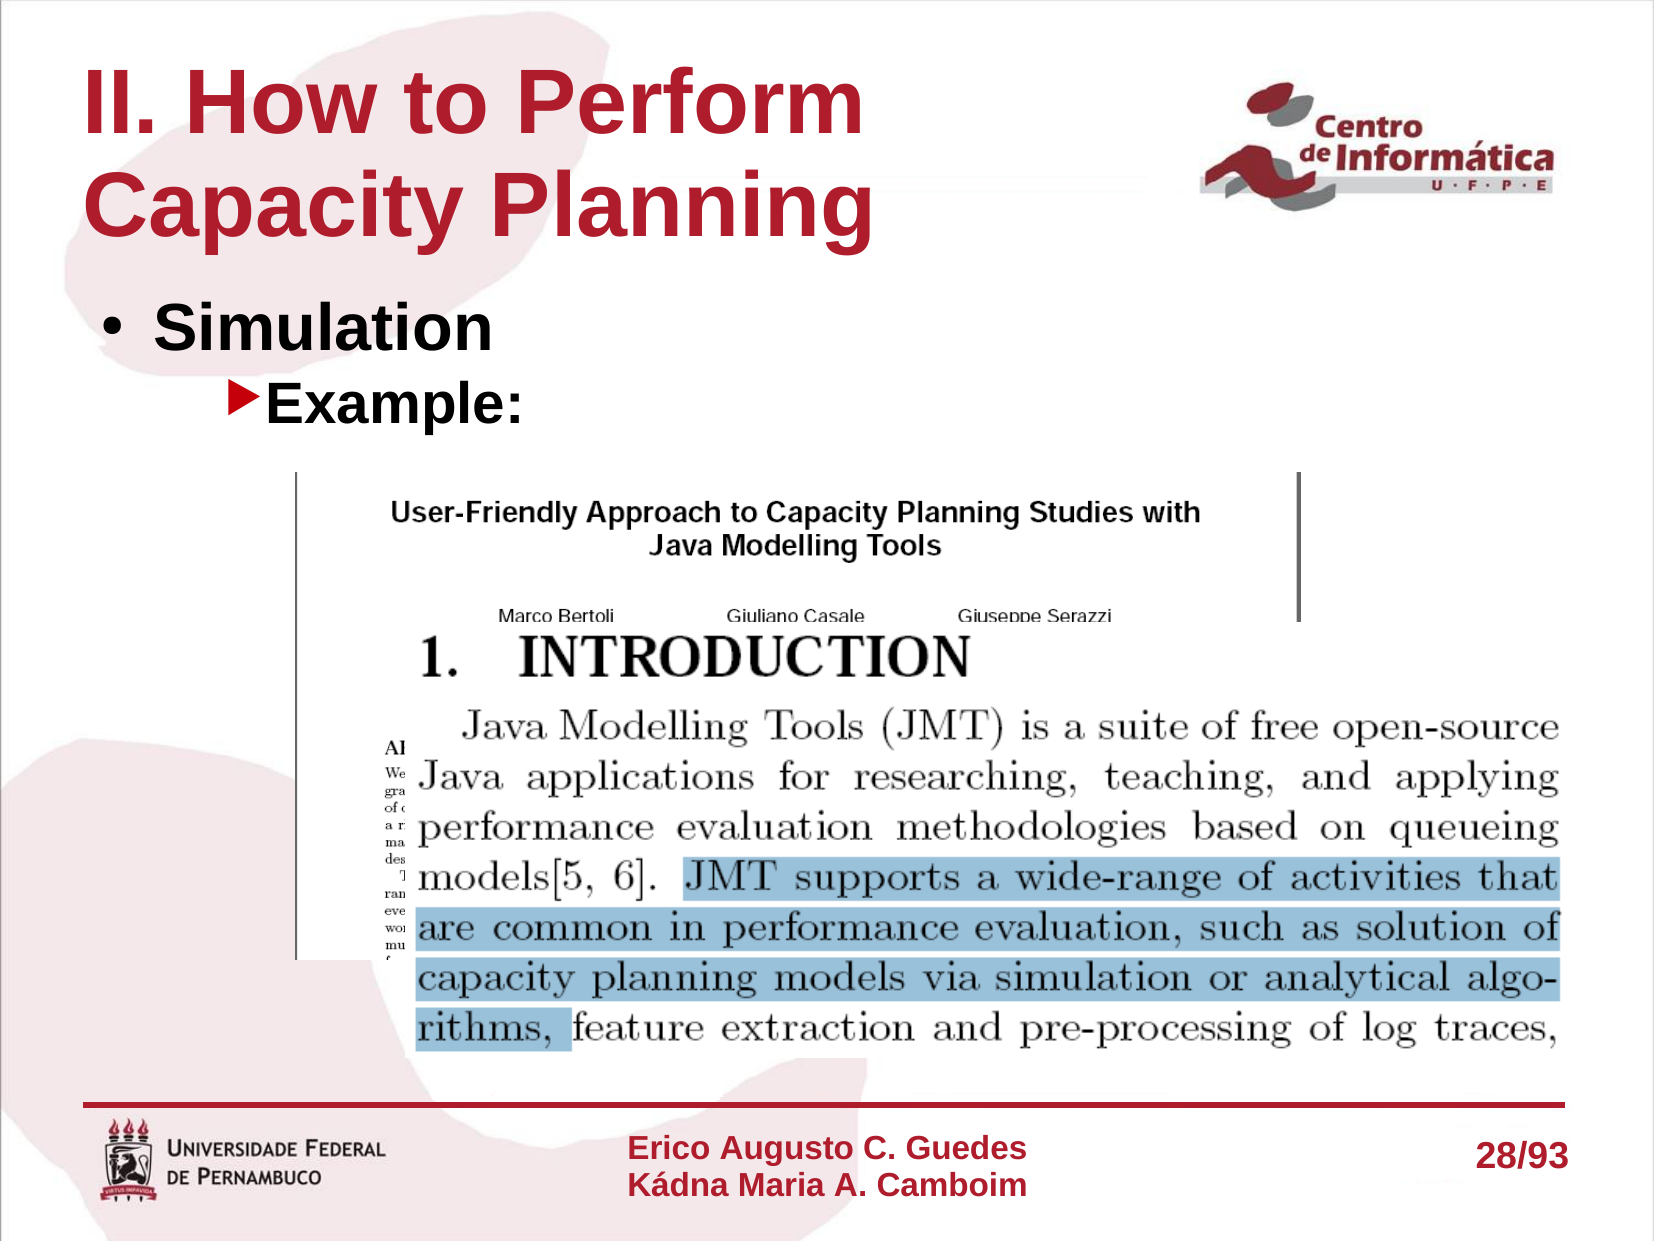

# II. How to Perform Capacity Planning
Simulation
Example: